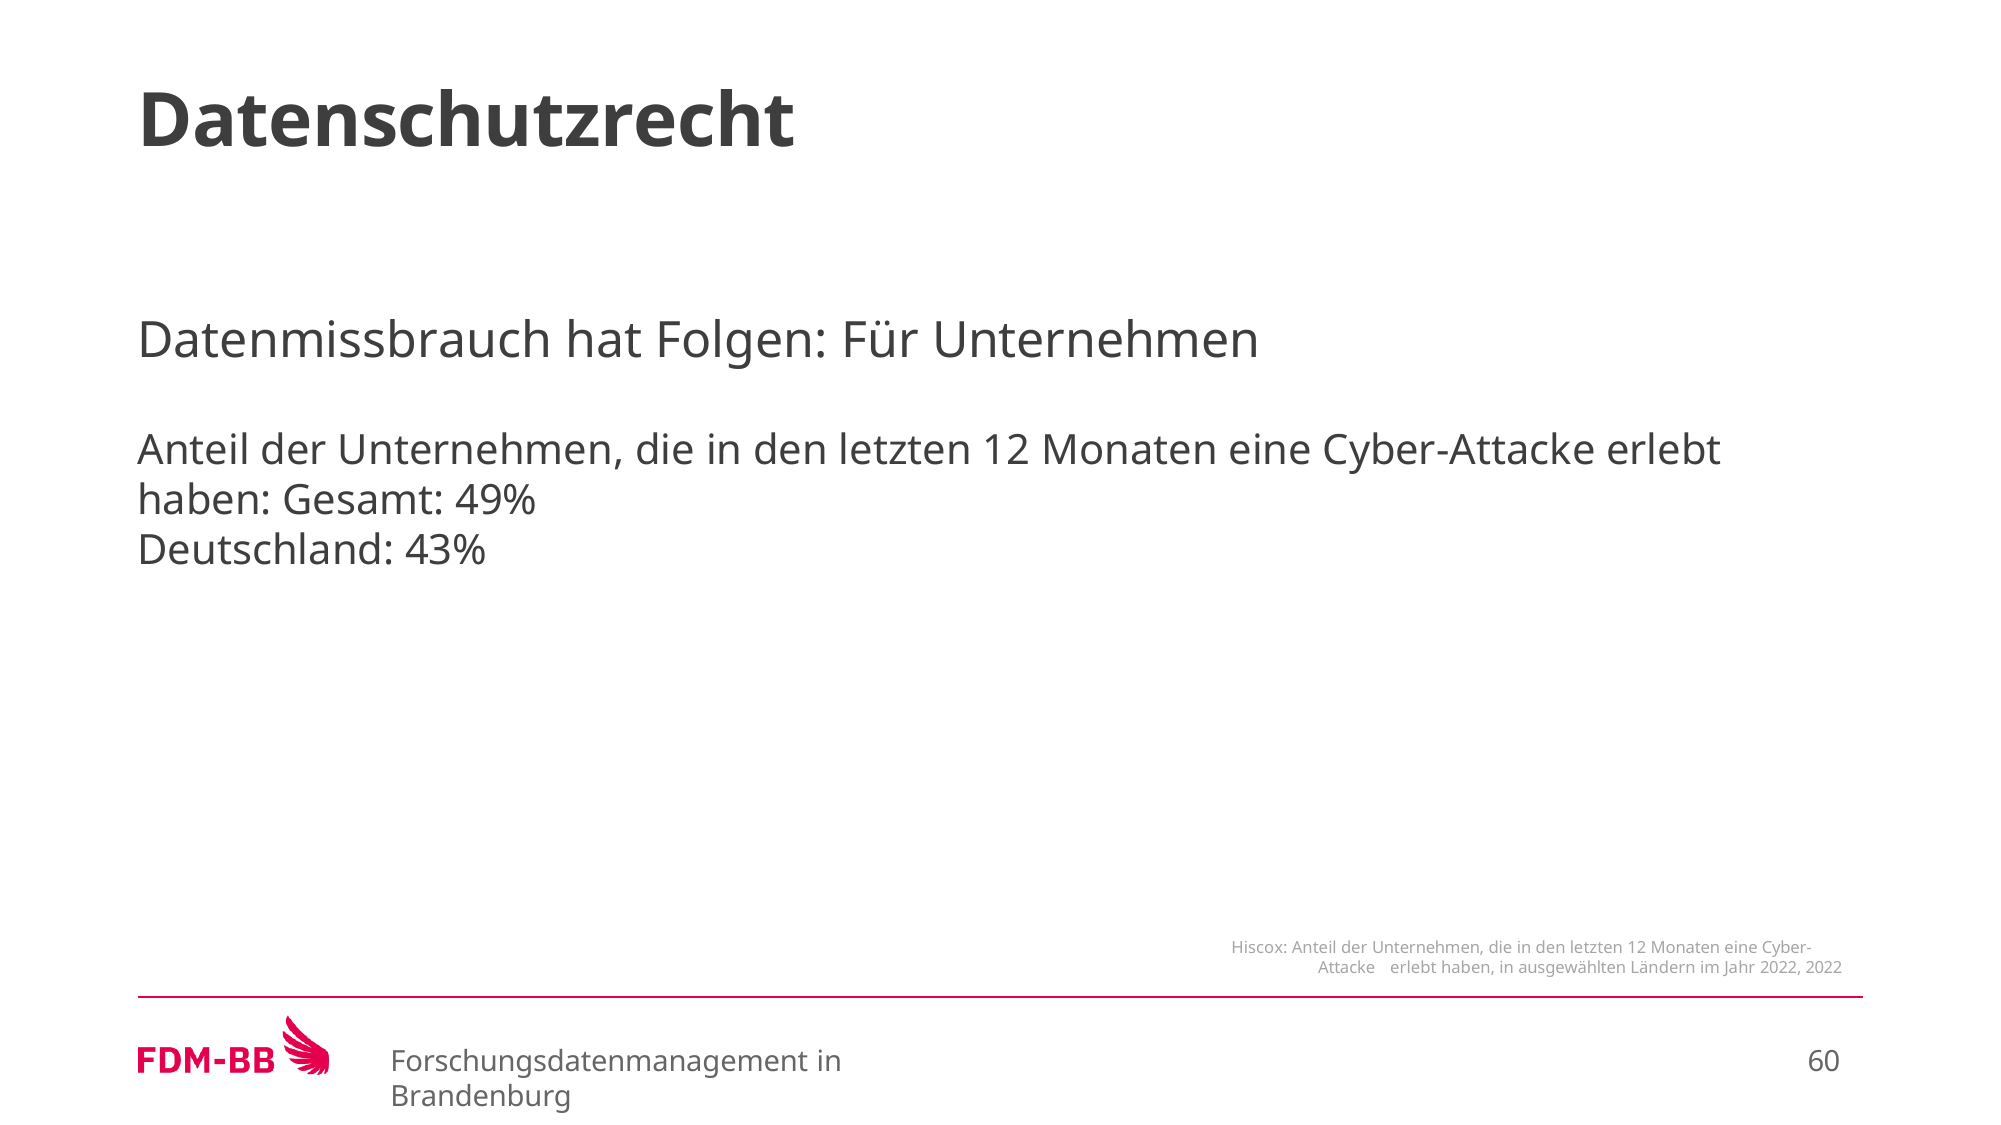

# Datenschutzrecht
Datenmissbrauch hat Folgen: Für Unternehmen
Anteil der Unternehmen, die in den letzten 12 Monaten eine Cyber-Attacke erlebt haben: Gesamt: 49%
Deutschland: 43%
Hiscox: Anteil der Unternehmen, die in den letzten 12 Monaten eine Cyber-Attacke erlebt haben, in ausgewählten Ländern im Jahr 2022, 2022
Forschungsdatenmanagement in Brandenburg
60